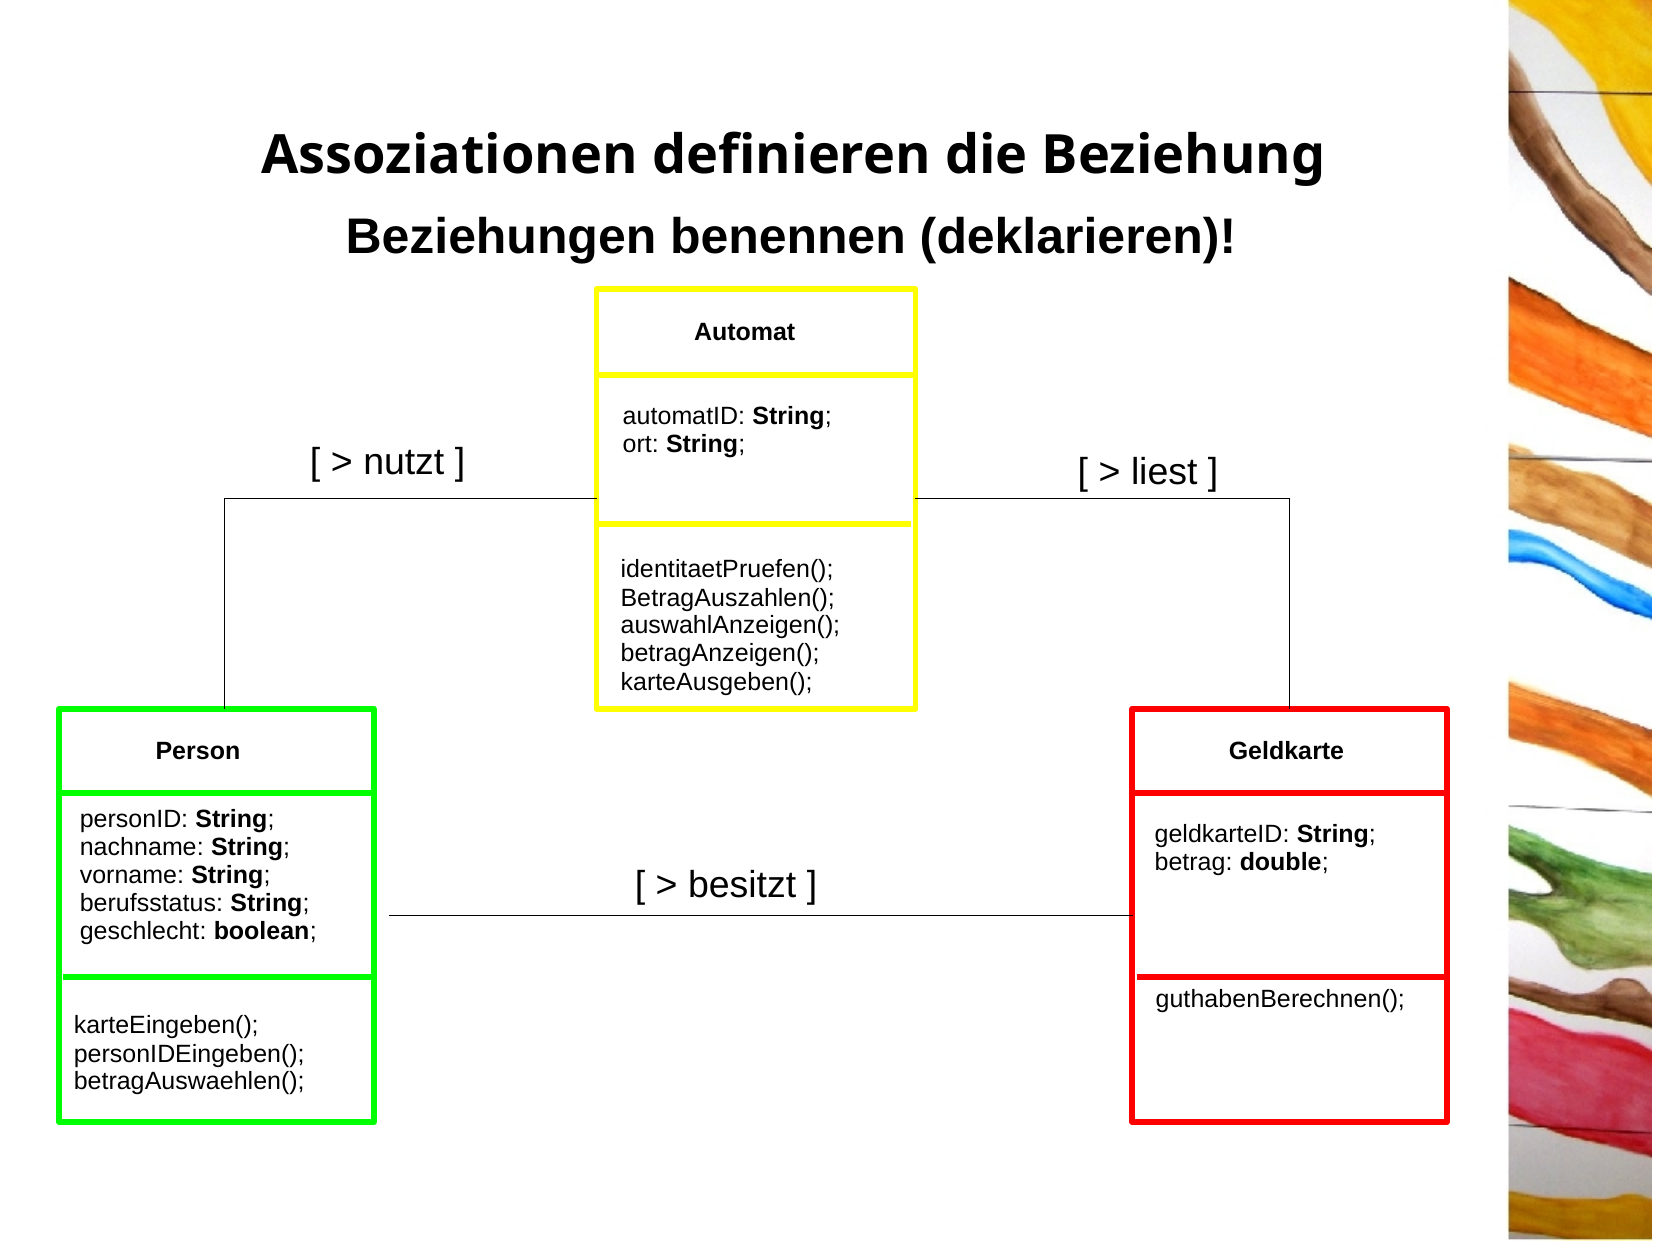

# Assoziationen definieren die Beziehung
Beziehungen benennen (deklarieren)!
Automat
automatID: String;
ort: String;
identitaetPruefen();
BetragAuszahlen();
auswahlAnzeigen();
betragAnzeigen();
karteAusgeben();
[ > nutzt ]
[ > liest ]
[ > besitzt ]
Person
personID: String;
nachname: String;
vorname: String;
berufsstatus: String;
geschlecht: boolean;
karteEingeben();
personIDEingeben();
betragAuswaehlen();
Geldkarte
geldkarteID: String;
betrag: double;
guthabenBerechnen();